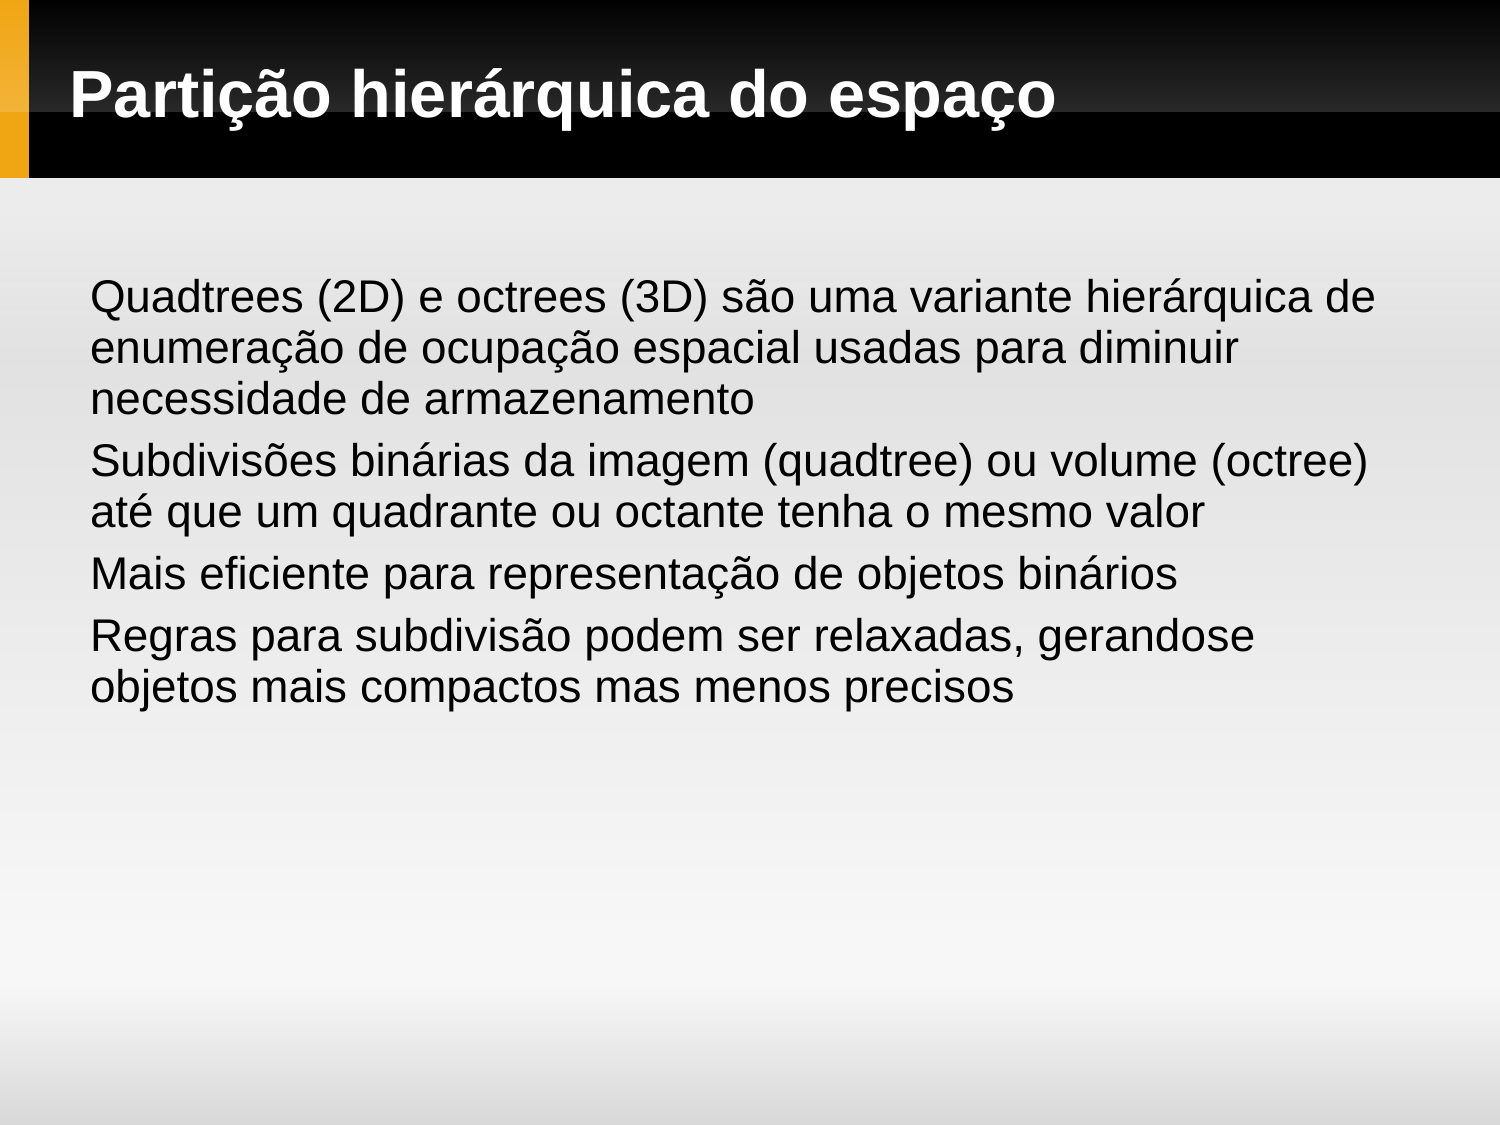

Partição hierárquica do espaço
# Quadtrees (2D) e octrees (3D) são uma variante hierárquica de enumeração de ocupação espacial usadas para diminuir necessidade de armazenamento
Subdivisões binárias da imagem (quadtree) ou volume (octree) até que um quadrante ou octante tenha o mesmo valor
Mais eficiente para representação de objetos binários
Regras para subdivisão podem ser relaxadas, gerando­se objetos mais compactos mas menos precisos